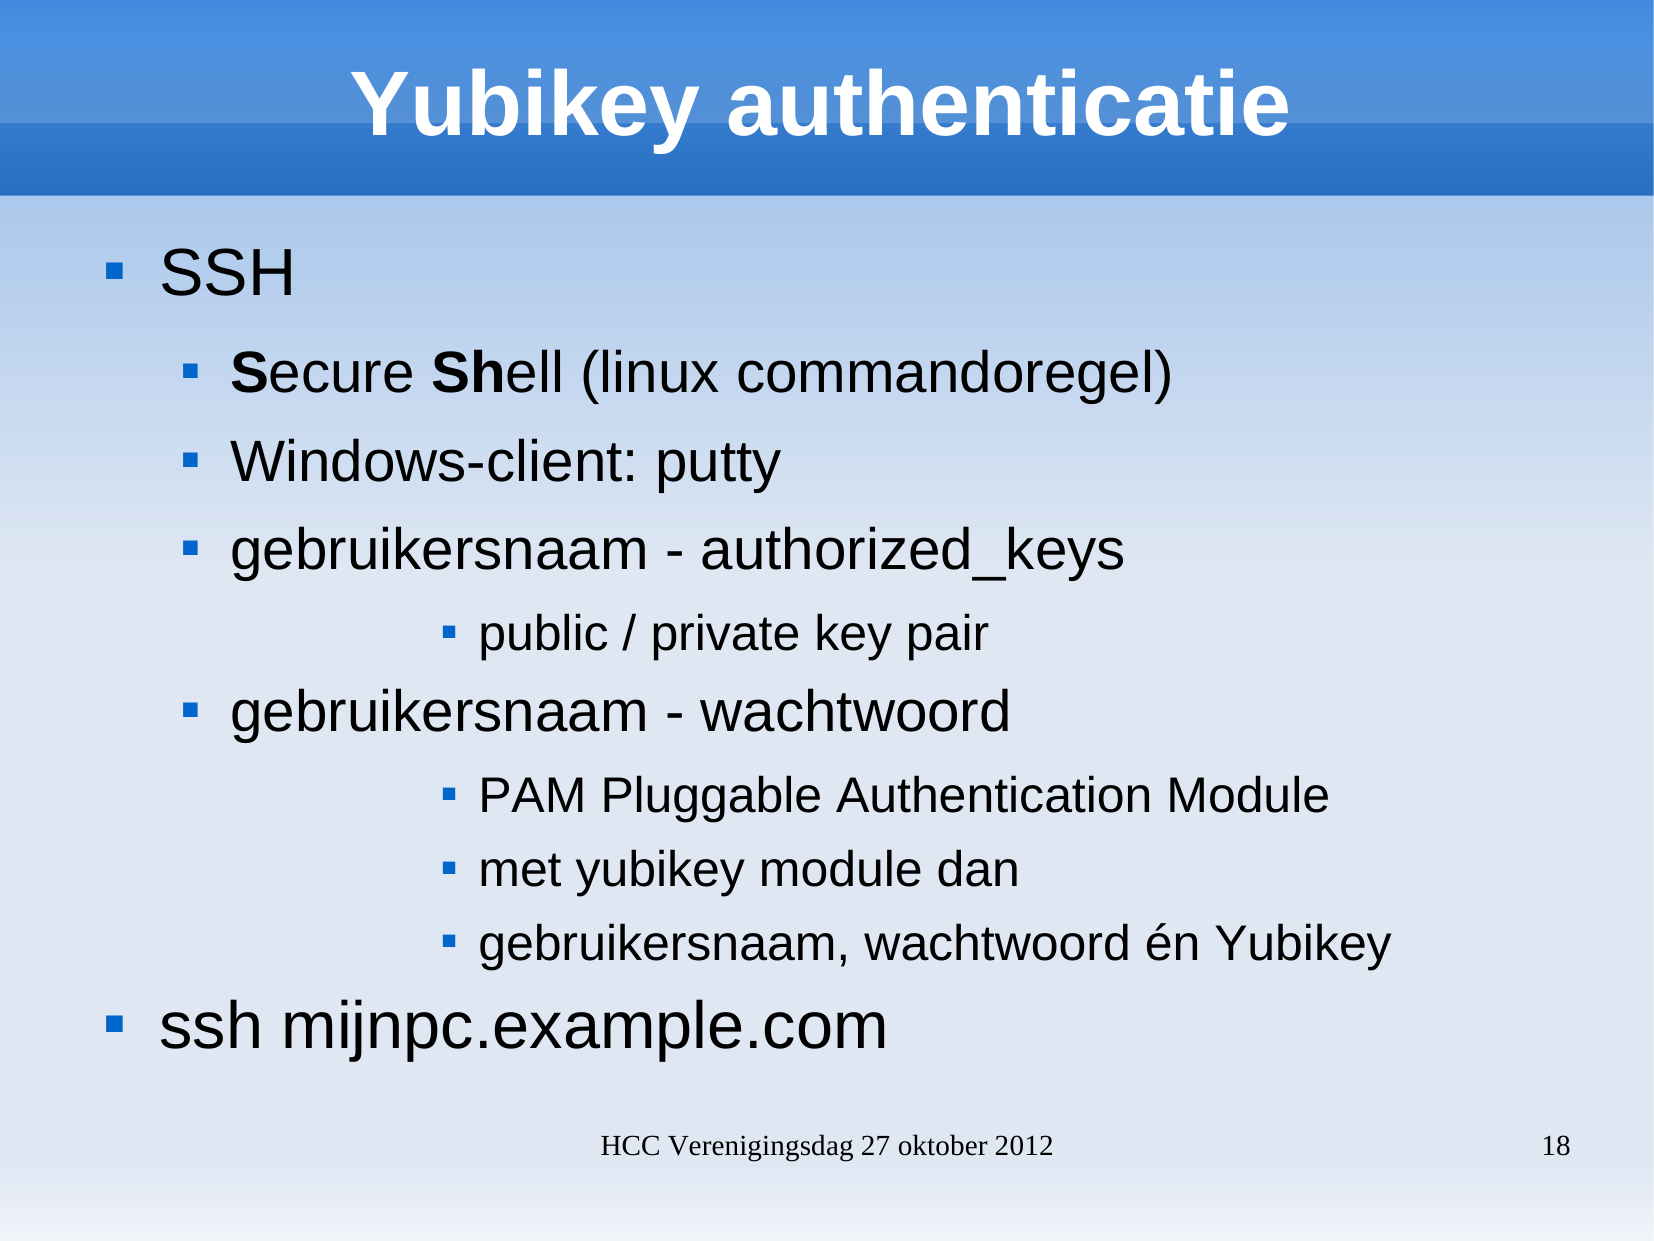

# Yubikey authenticatie
SSH
Secure Shell (linux commandoregel)
Windows-client: putty
gebruikersnaam - authorized_keys
public / private key pair
gebruikersnaam - wachtwoord
PAM Pluggable Authentication Module
met yubikey module dan
gebruikersnaam, wachtwoord én Yubikey
ssh mijnpc.example.com
HCC Verenigingsdag 27 oktober 2012
18